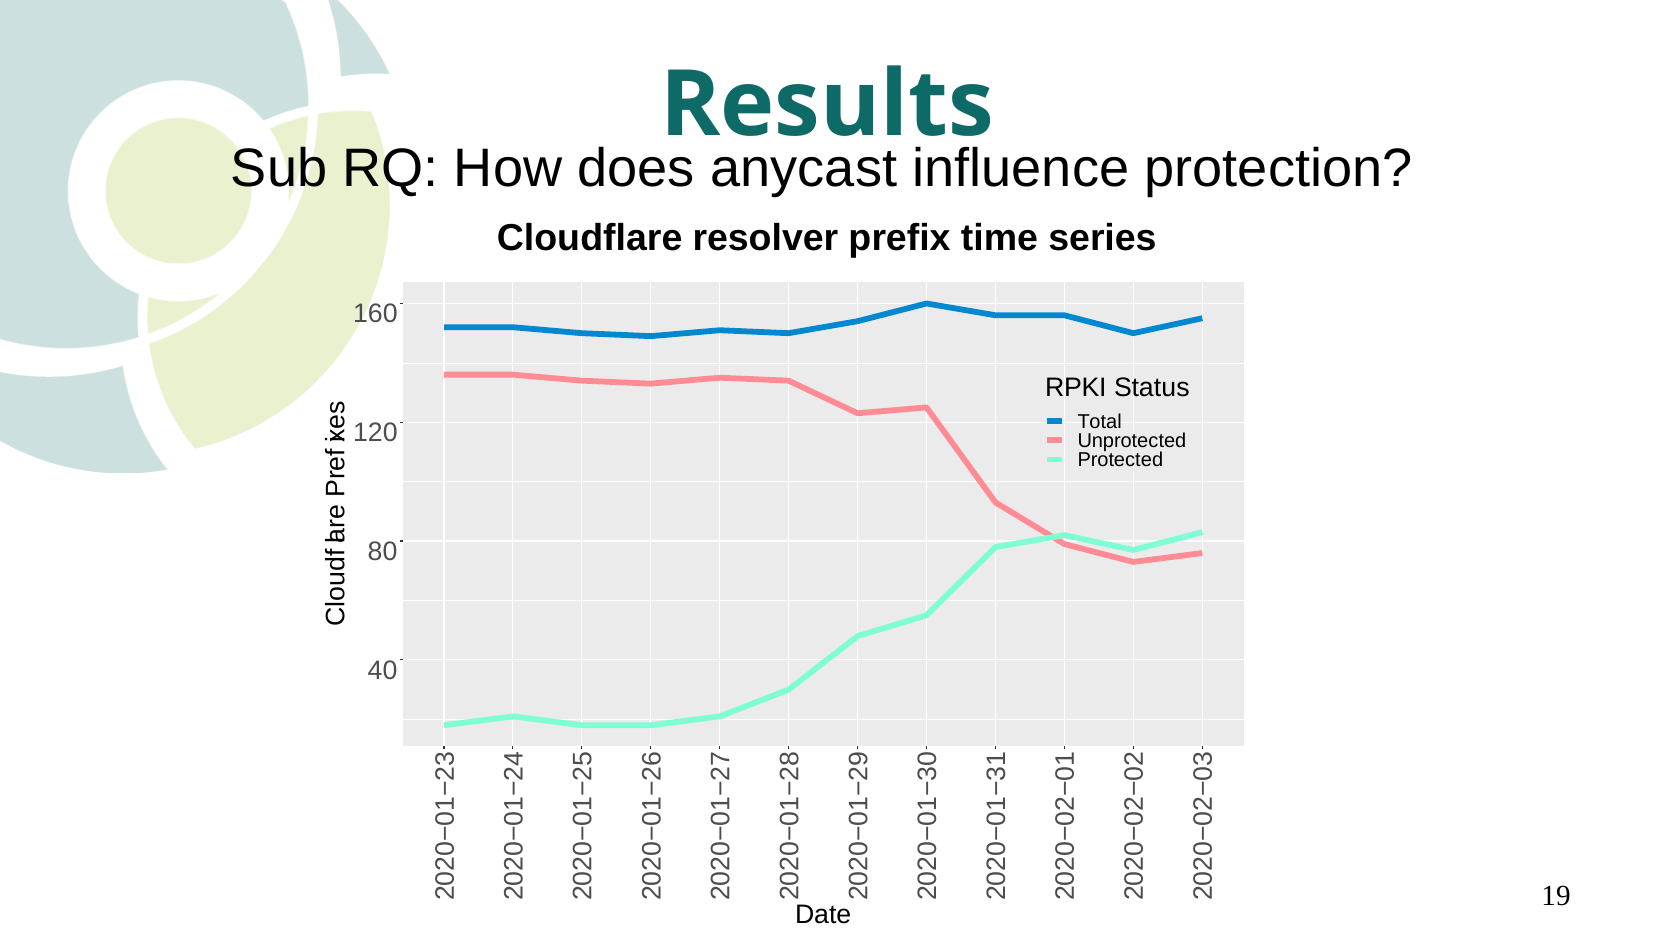

# Results
Sub RQ: How does anycast influence protection?
Cloudflare resolver prefix time series
19